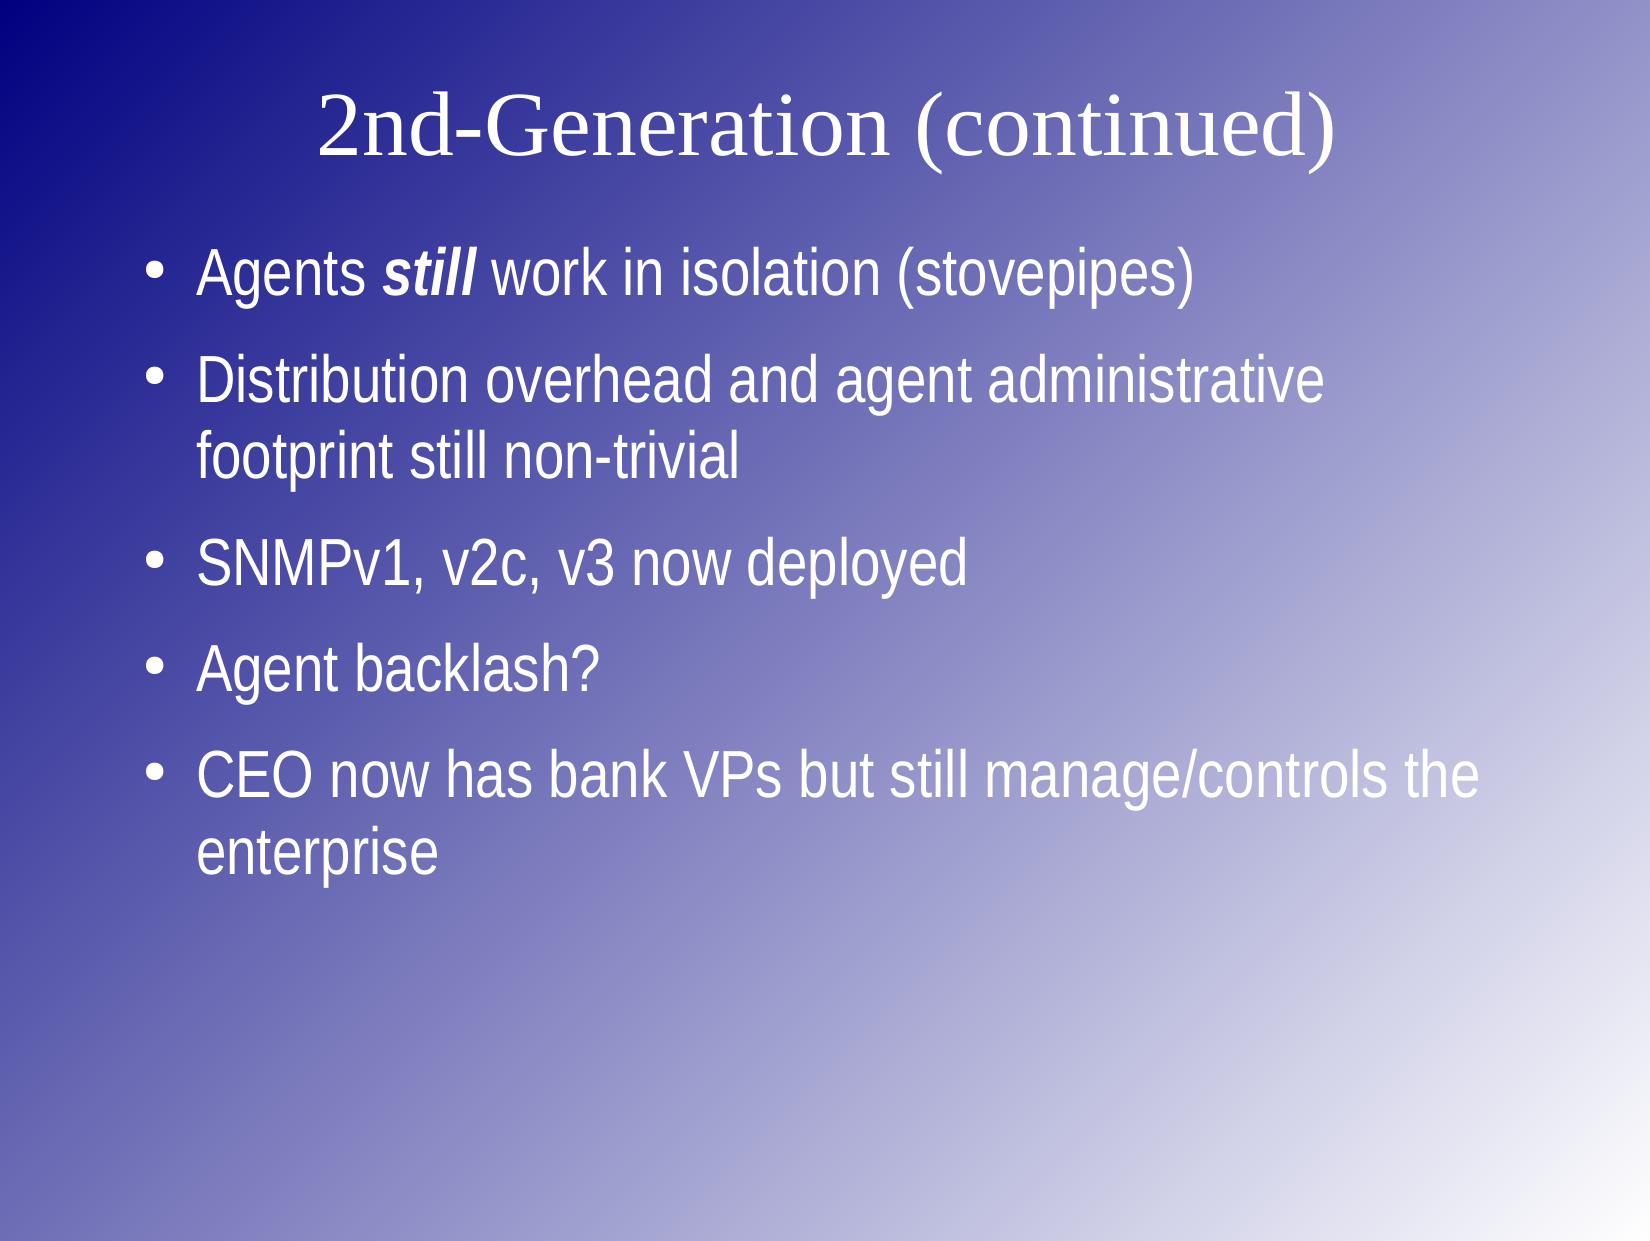

# 2nd-Generation (continued)
Agents still work in isolation (stovepipes)
Distribution overhead and agent administrative footprint still non-trivial
SNMPv1, v2c, v3 now deployed
Agent backlash?
CEO now has bank VPs but still manage/controls the enterprise